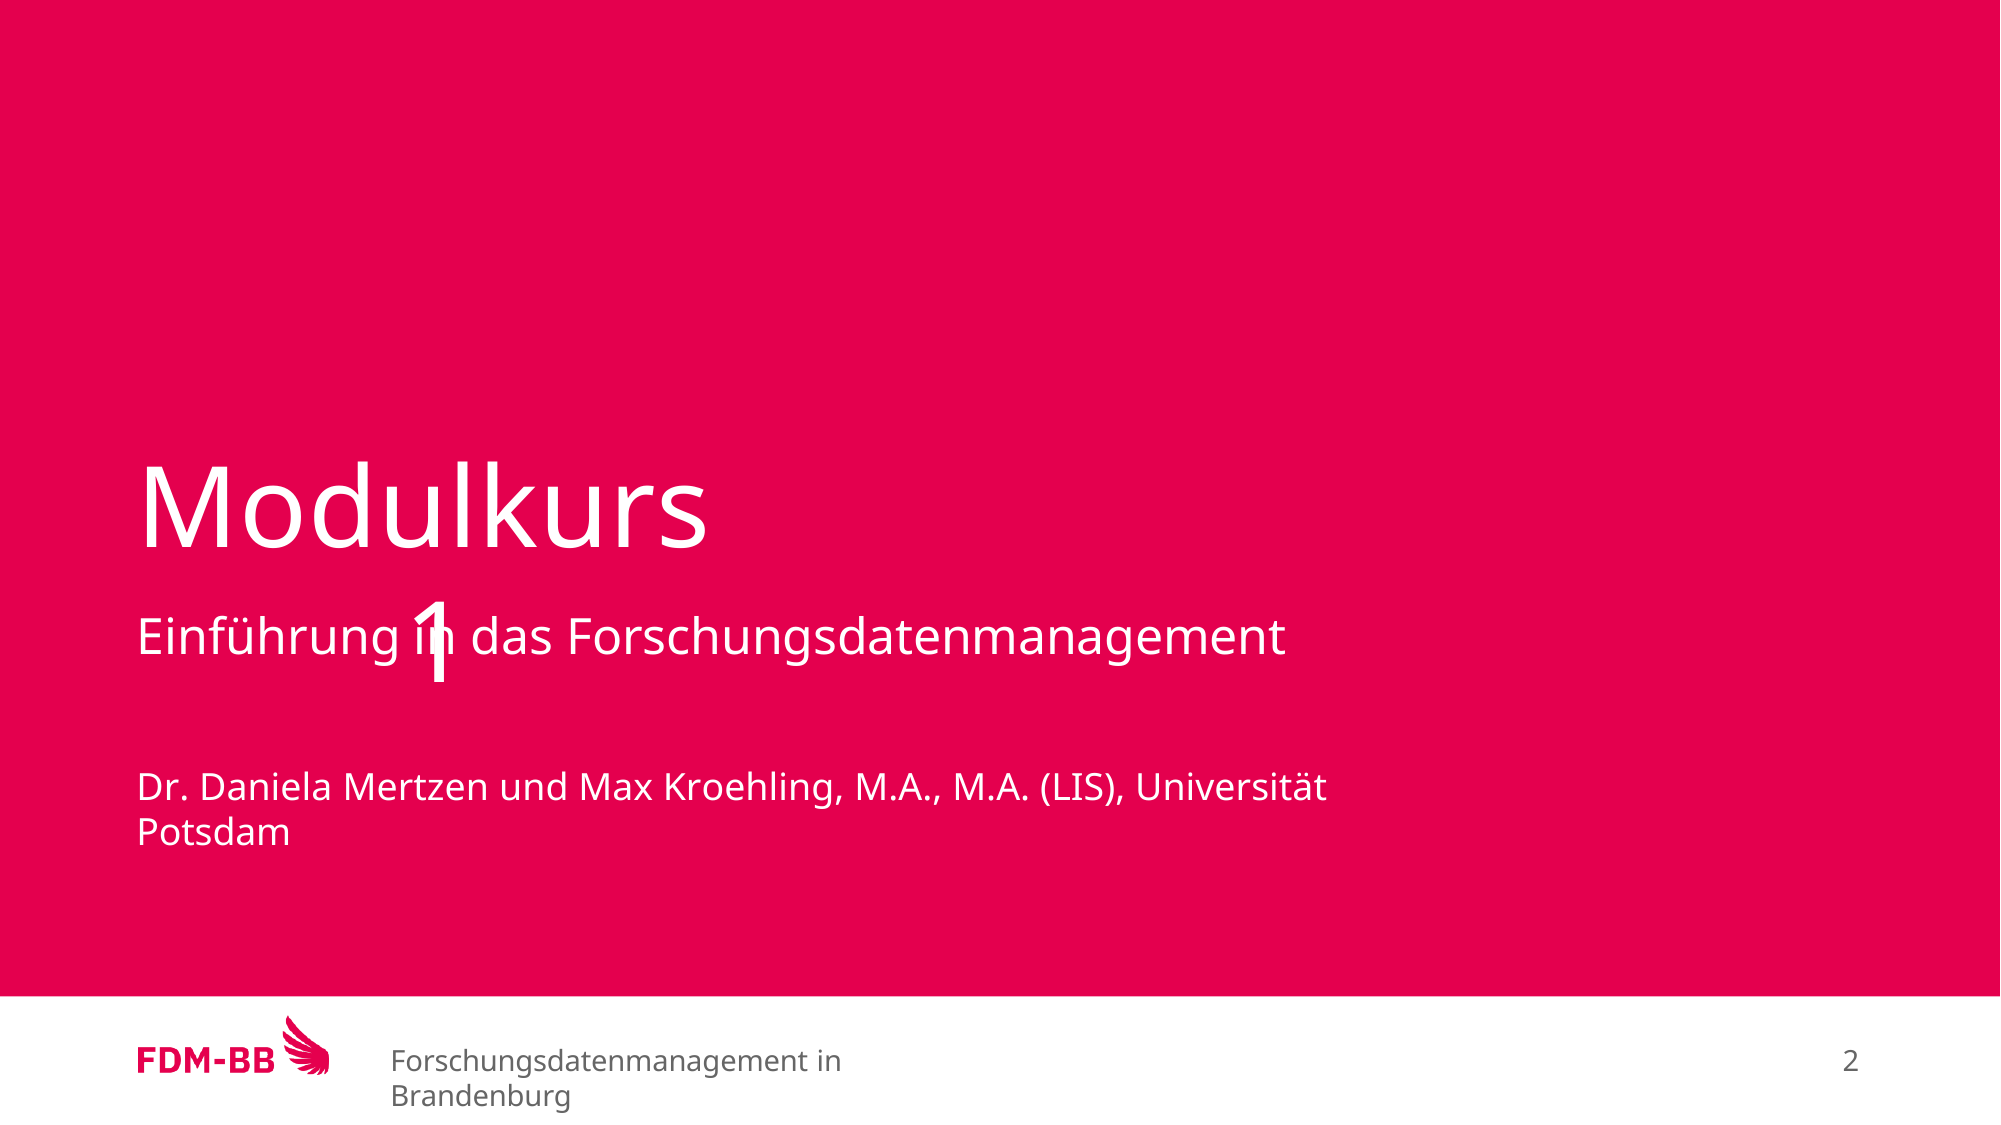

# Modulkurs	1
Einführung in das Forschungsdatenmanagement
Dr. Daniela Mertzen und Max Kroehling, M.A., M.A. (LIS), Universität Potsdam
Forschungsdatenmanagement in Brandenburg
2